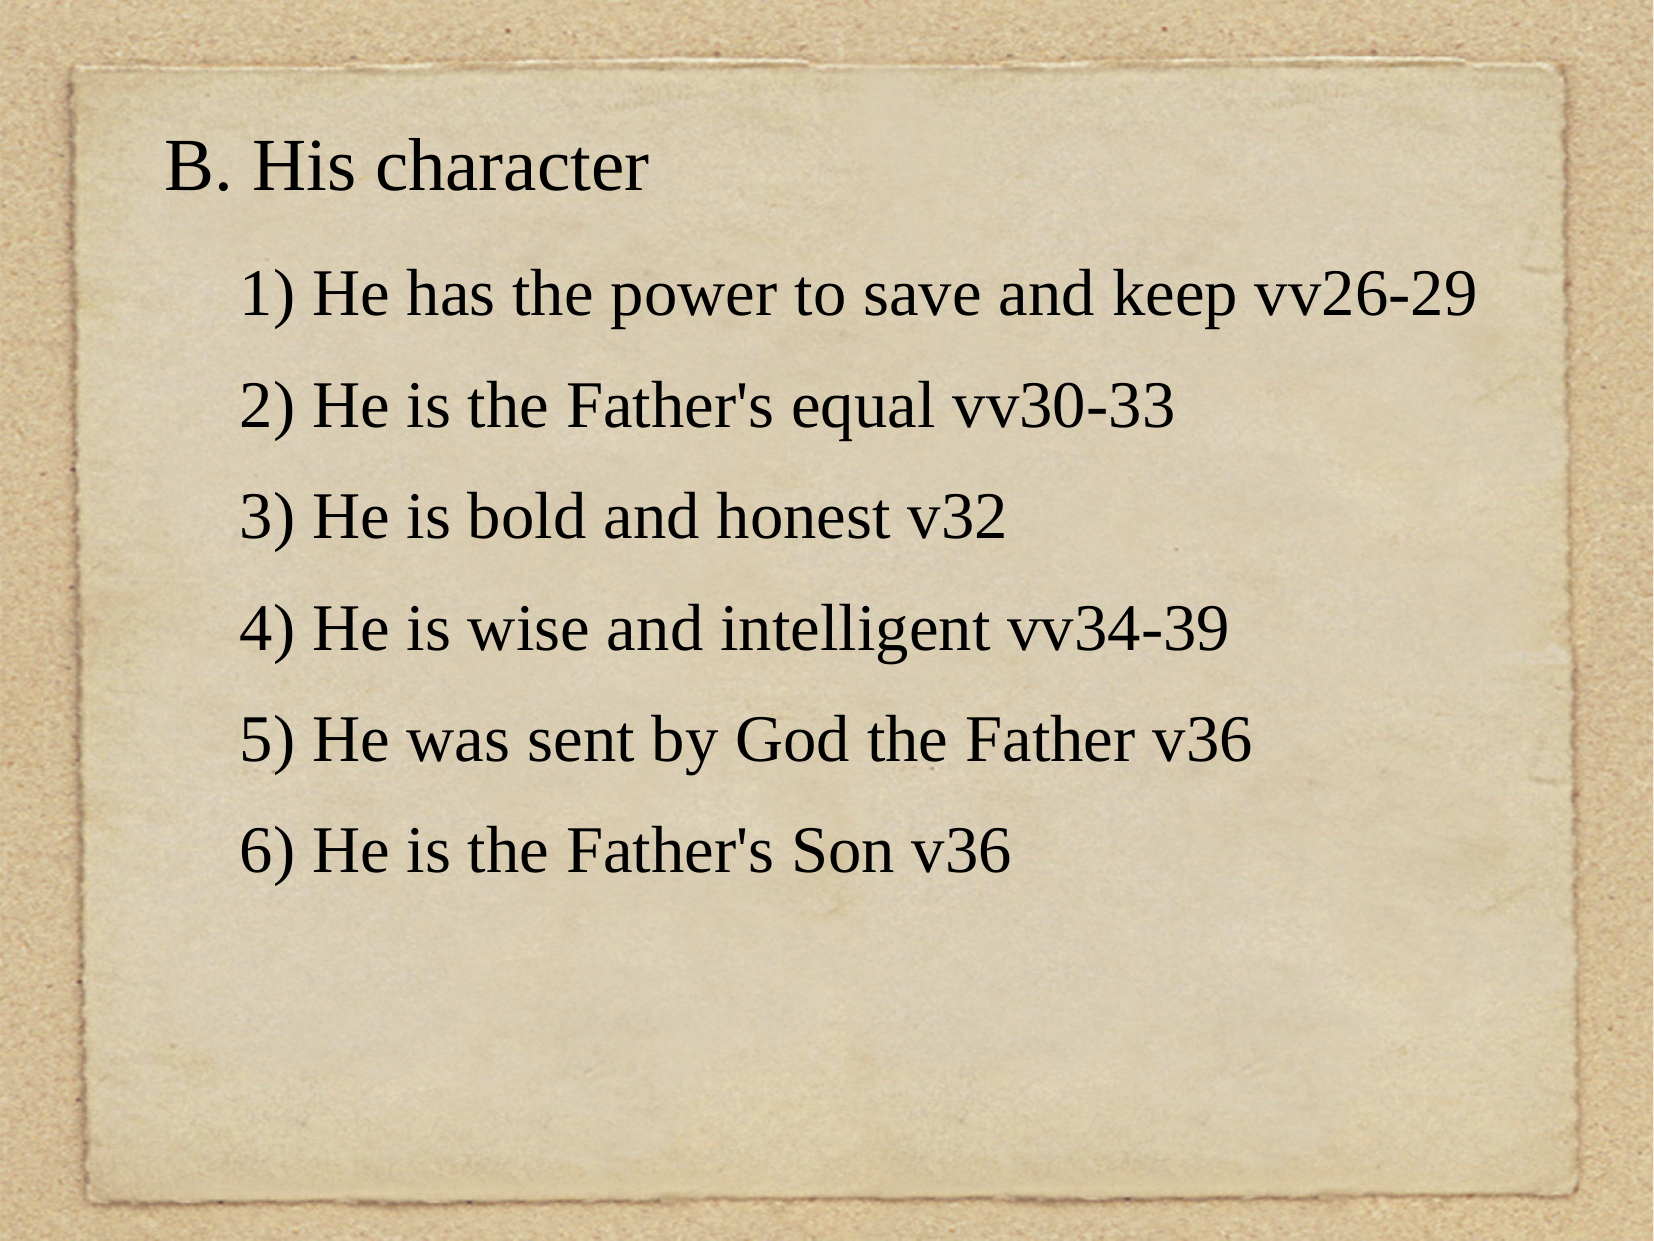

B. His character
		1) He has the power to save and keep vv26-29
		2) He is the Father's equal vv30-33
		3) He is bold and honest v32
		4) He is wise and intelligent vv34-39
		5) He was sent by God the Father v36
		6) He is the Father's Son v36